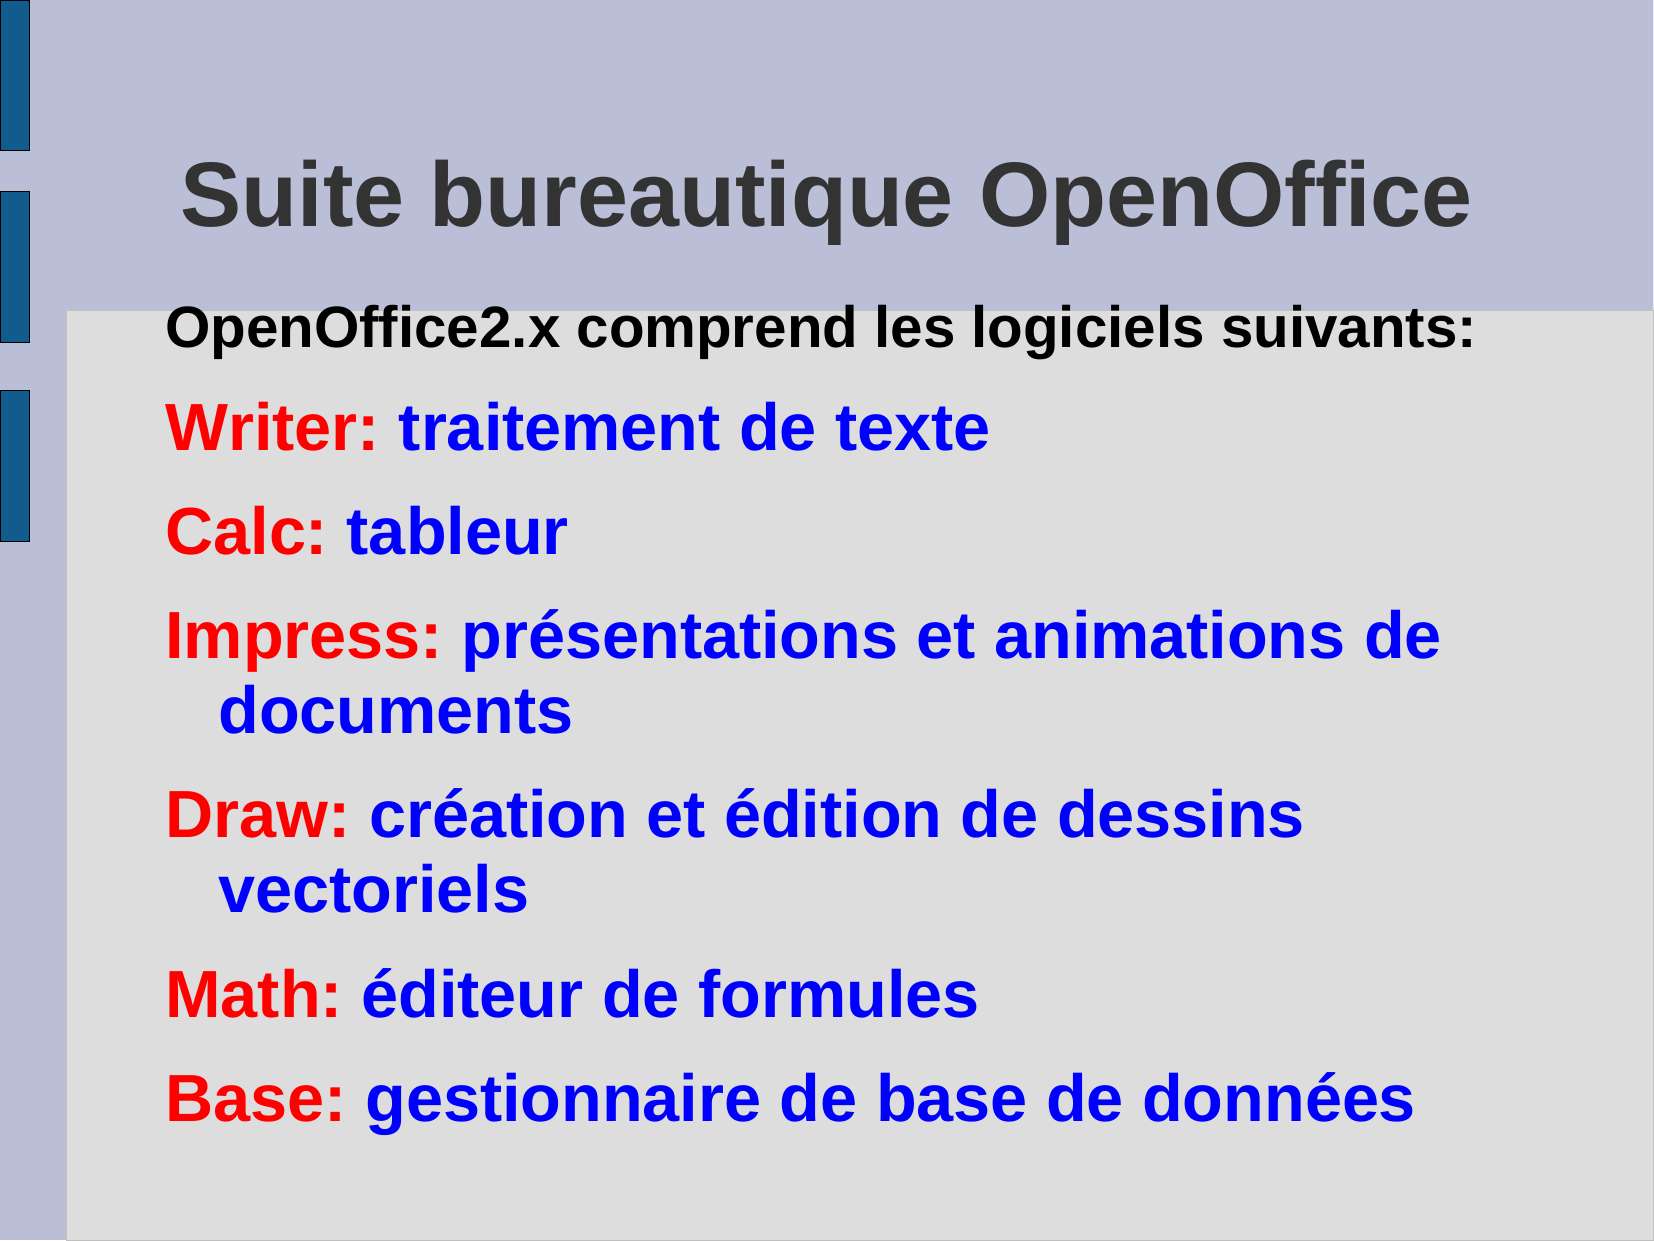

# Suite bureautique OpenOffice
OpenOffice2.x comprend les logiciels suivants:
Writer: traitement de texte
Calc: tableur
Impress: présentations et animations de documents
Draw: création et édition de dessins vectoriels
Math: éditeur de formules
Base: gestionnaire de base de données